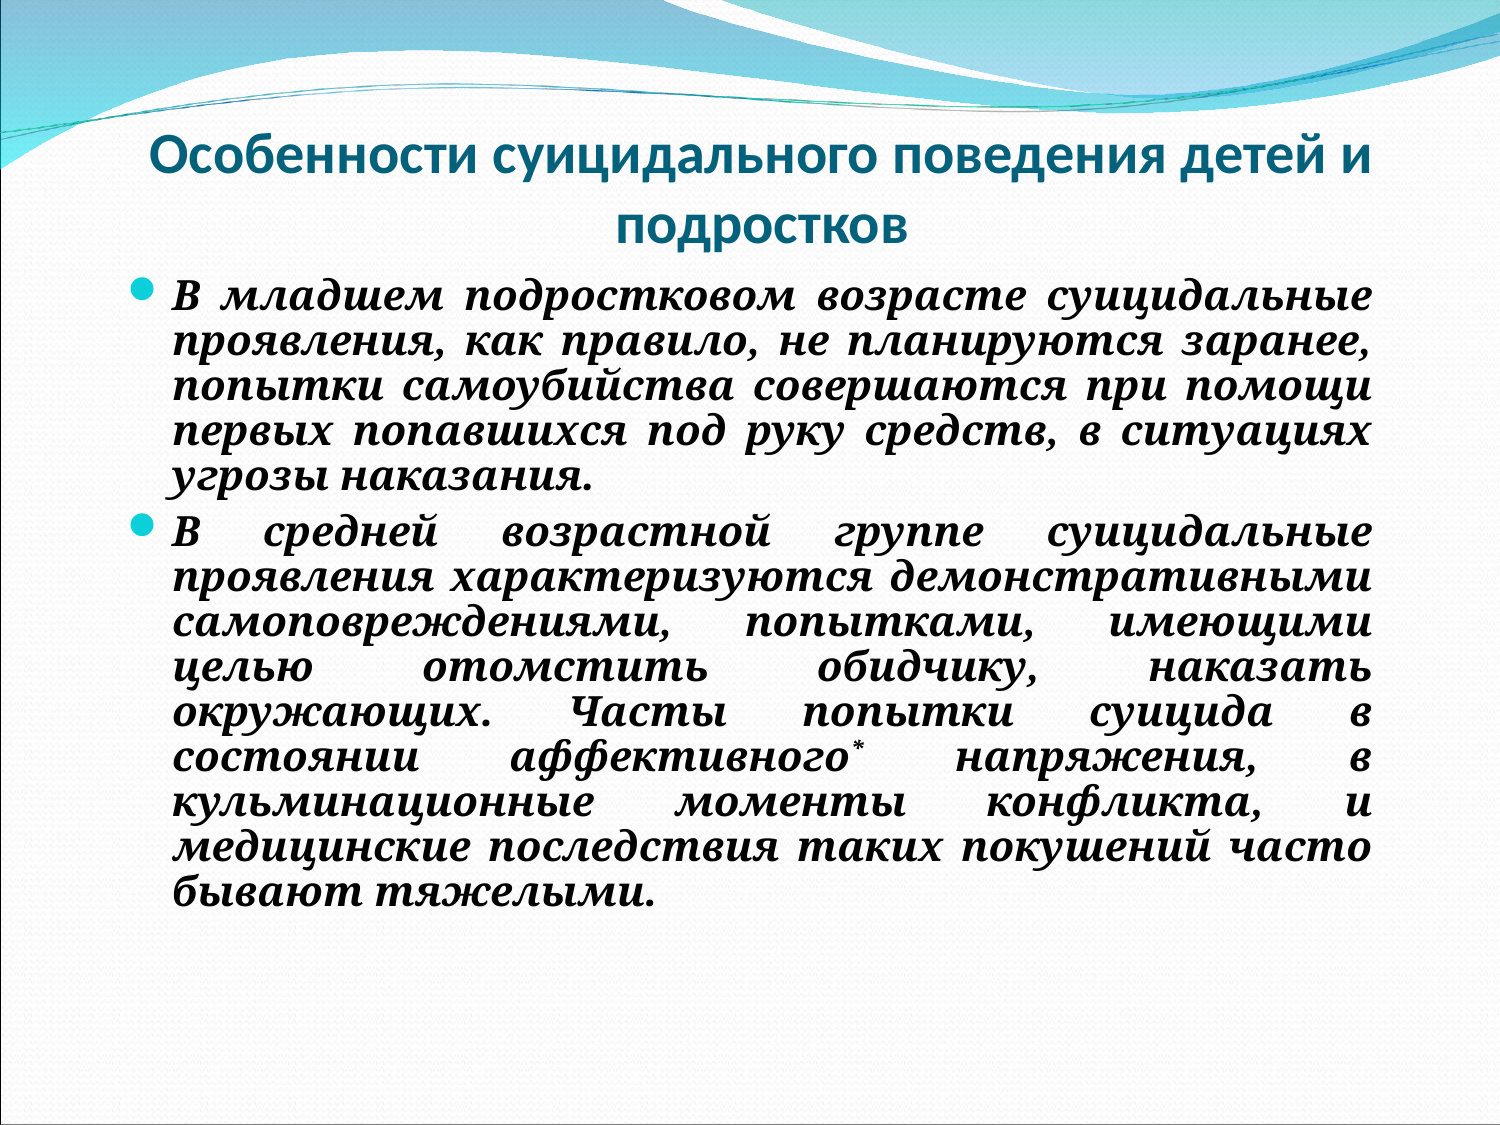

# Особенности суицидального поведения детей и подростков
В младшем подростковом возрасте суицидальные проявления, как правило, не планируются заранее, попытки самоубийства совершаются при помощи первых попавшихся под руку средств, в ситуациях угрозы наказания.
В средней возрастной группе суицидальные проявления характеризуются демонстративными самоповреждениями, попытками, имеющими целью отомстить обидчику, наказать окружающих. Часты попытки суицида в состоянии аффективного* напряжения, в кульминационные моменты конфликта, и медицинские последствия таких покушений часто бывают тяжелыми.